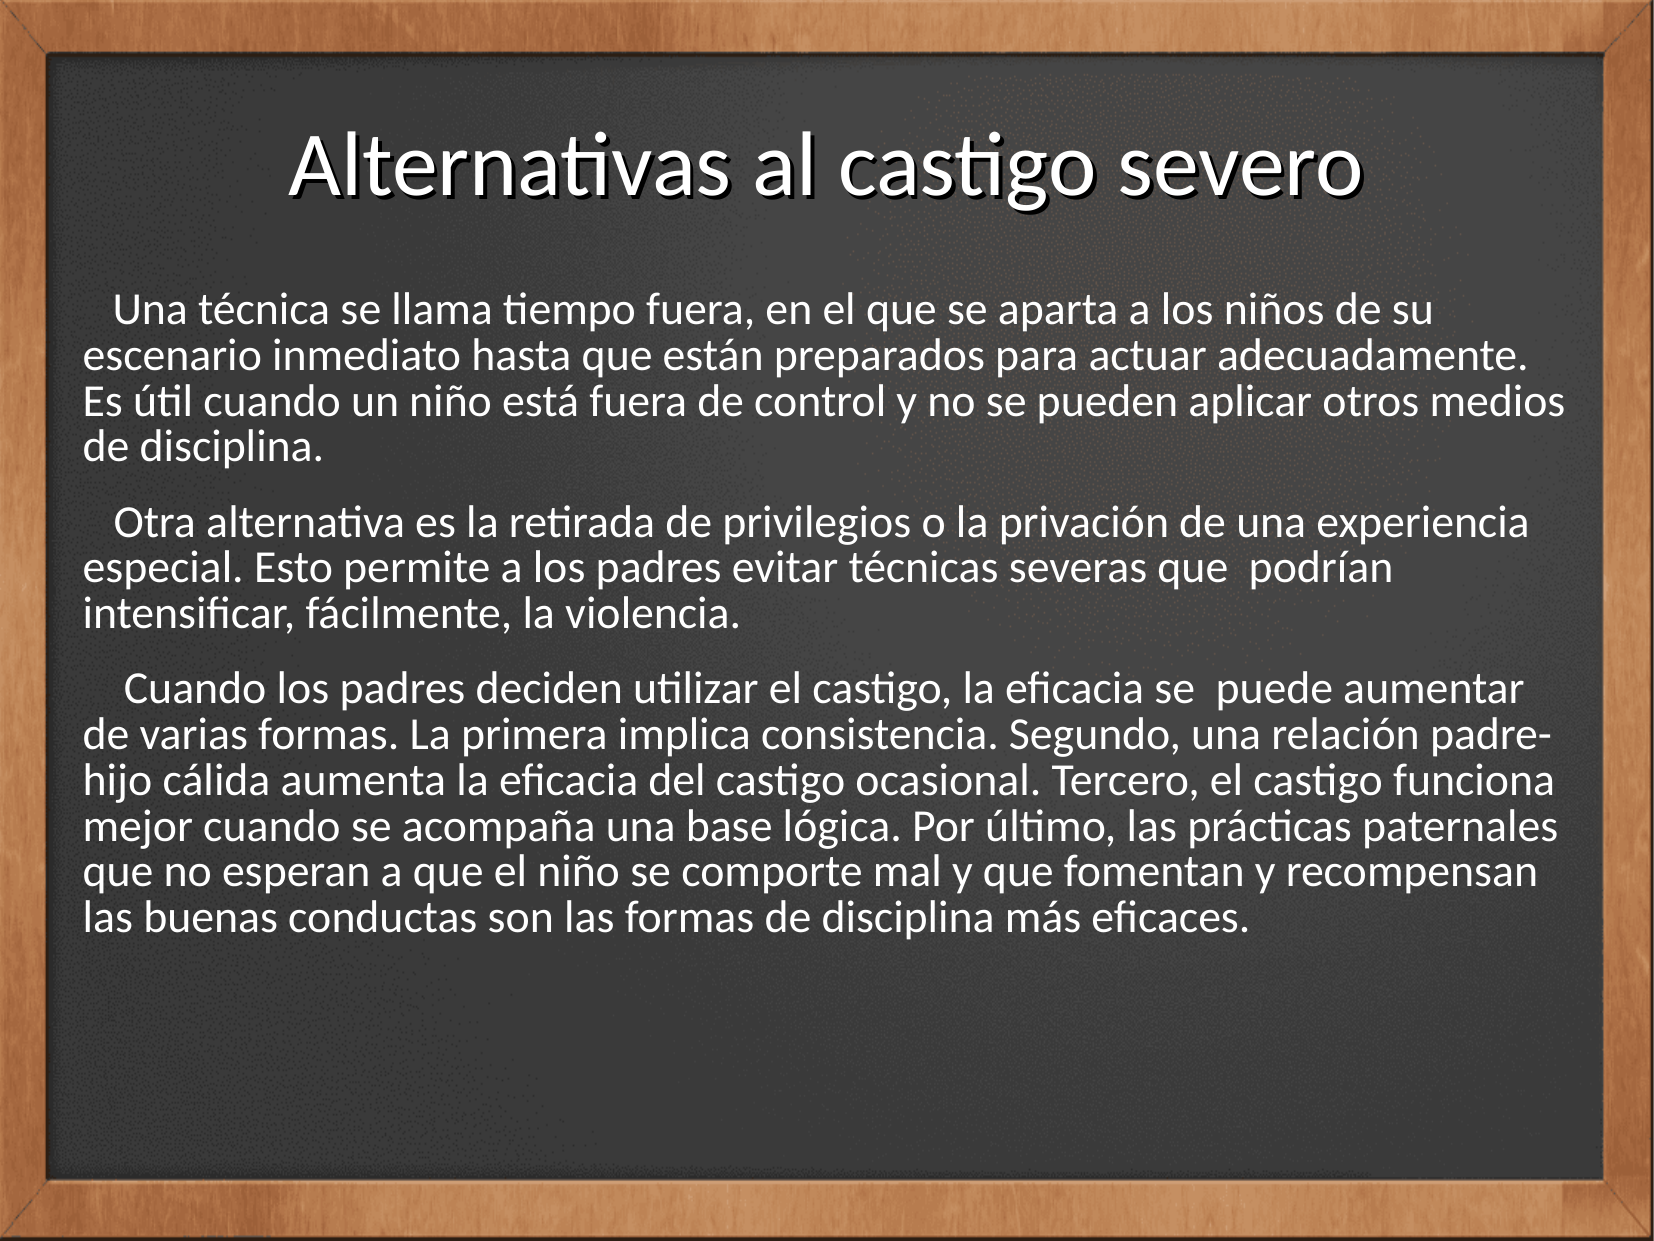

# Alternativas al castigo severo
 Una técnica se llama tiempo fuera, en el que se aparta a los niños de su escenario inmediato hasta que están preparados para actuar adecuadamente. Es útil cuando un niño está fuera de control y no se pueden aplicar otros medios de disciplina.
 Otra alternativa es la retirada de privilegios o la privación de una experiencia especial. Esto permite a los padres evitar técnicas severas que podrían intensificar, fácilmente, la violencia.
 Cuando los padres deciden utilizar el castigo, la eficacia se puede aumentar de varias formas. La primera implica consistencia. Segundo, una relación padre-hijo cálida aumenta la eficacia del castigo ocasional. Tercero, el castigo funciona mejor cuando se acompaña una base lógica. Por último, las prácticas paternales que no esperan a que el niño se comporte mal y que fomentan y recompensan las buenas conductas son las formas de disciplina más eficaces.